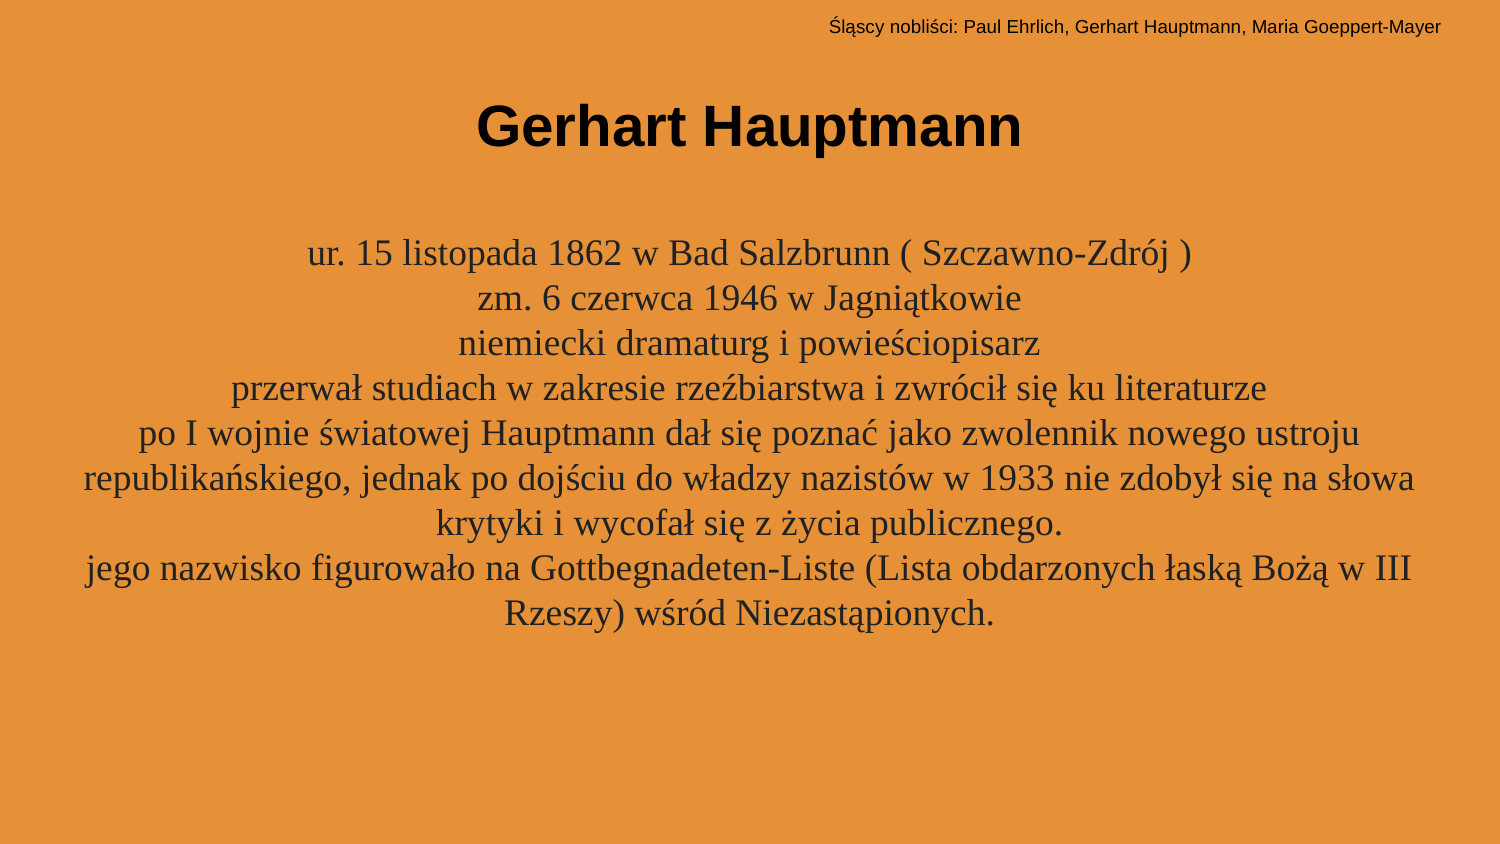

# Gerhart Hauptmann ur. 15 listopada 1862 w Bad Salzbrunn ( Szczawno-Zdrój ) zm. 6 czerwca 1946 w Jagniątkowie niemiecki dramaturg i powieściopisarz przerwał studiach w zakresie rzeźbiarstwa i zwrócił się ku literaturze po I wojnie światowej Hauptmann dał się poznać jako zwolennik nowego ustroju republikańskiego, jednak po dojściu do władzy nazistów w 1933 nie zdobył się na słowa krytyki i wycofał się z życia publicznego. jego nazwisko figurowało na Gottbegnadeten-Liste (Lista obdarzonych łaską Bożą w III Rzeszy) wśród Niezastąpionych.